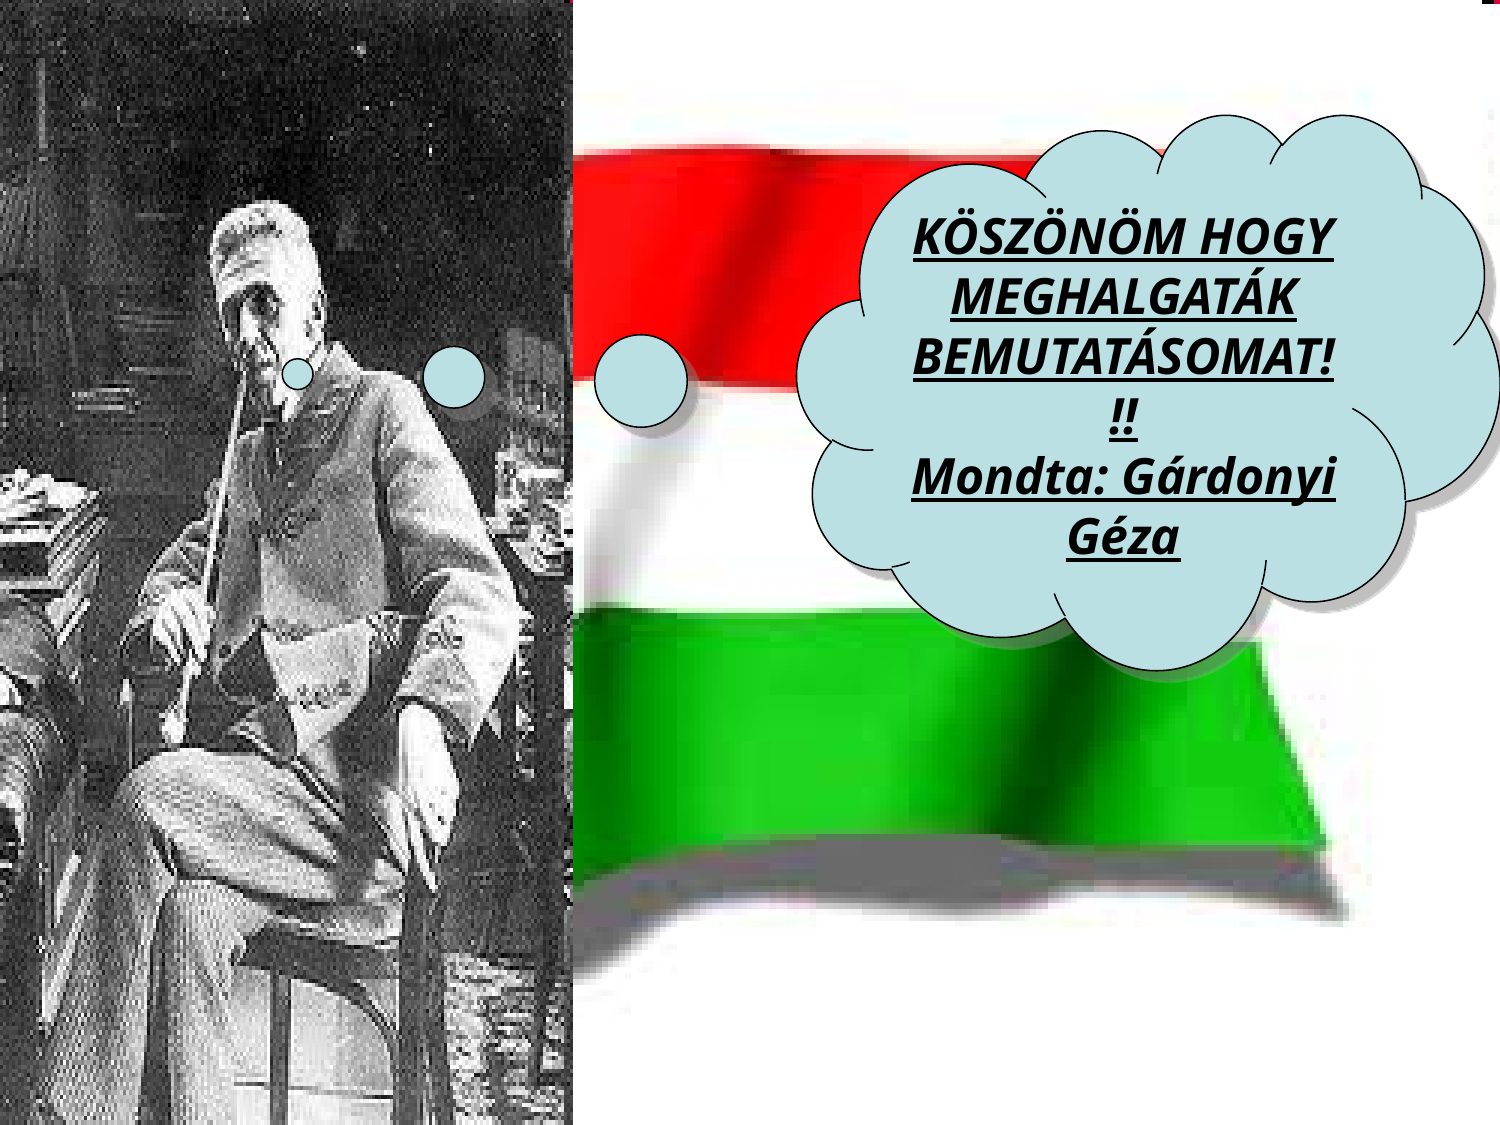

KÖSZÖNÖM HOGY MEGHALGATÁK BEMUTATÁSOMAT!!!
Mondta: Gárdonyi Géza